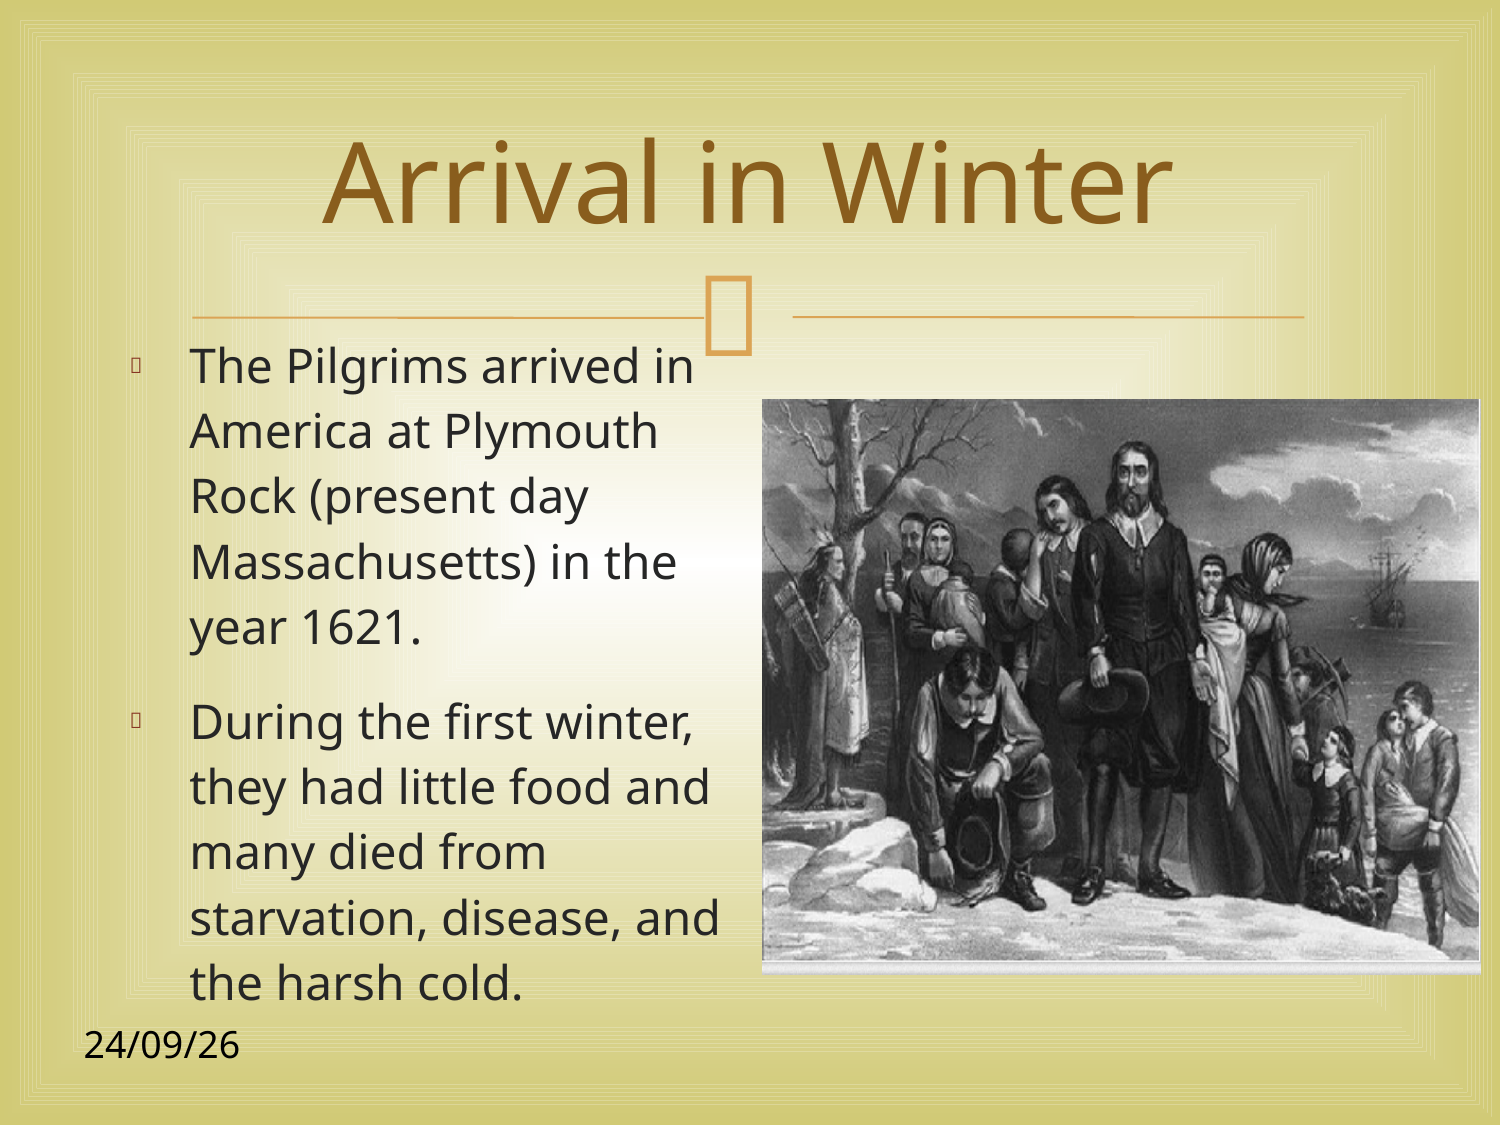

# Arrival in Winter
The Pilgrims arrived in America at Plymouth Rock (present day Massachusetts) in the year 1621.
During the first winter, they had little food and many died from starvation, disease, and the harsh cold.